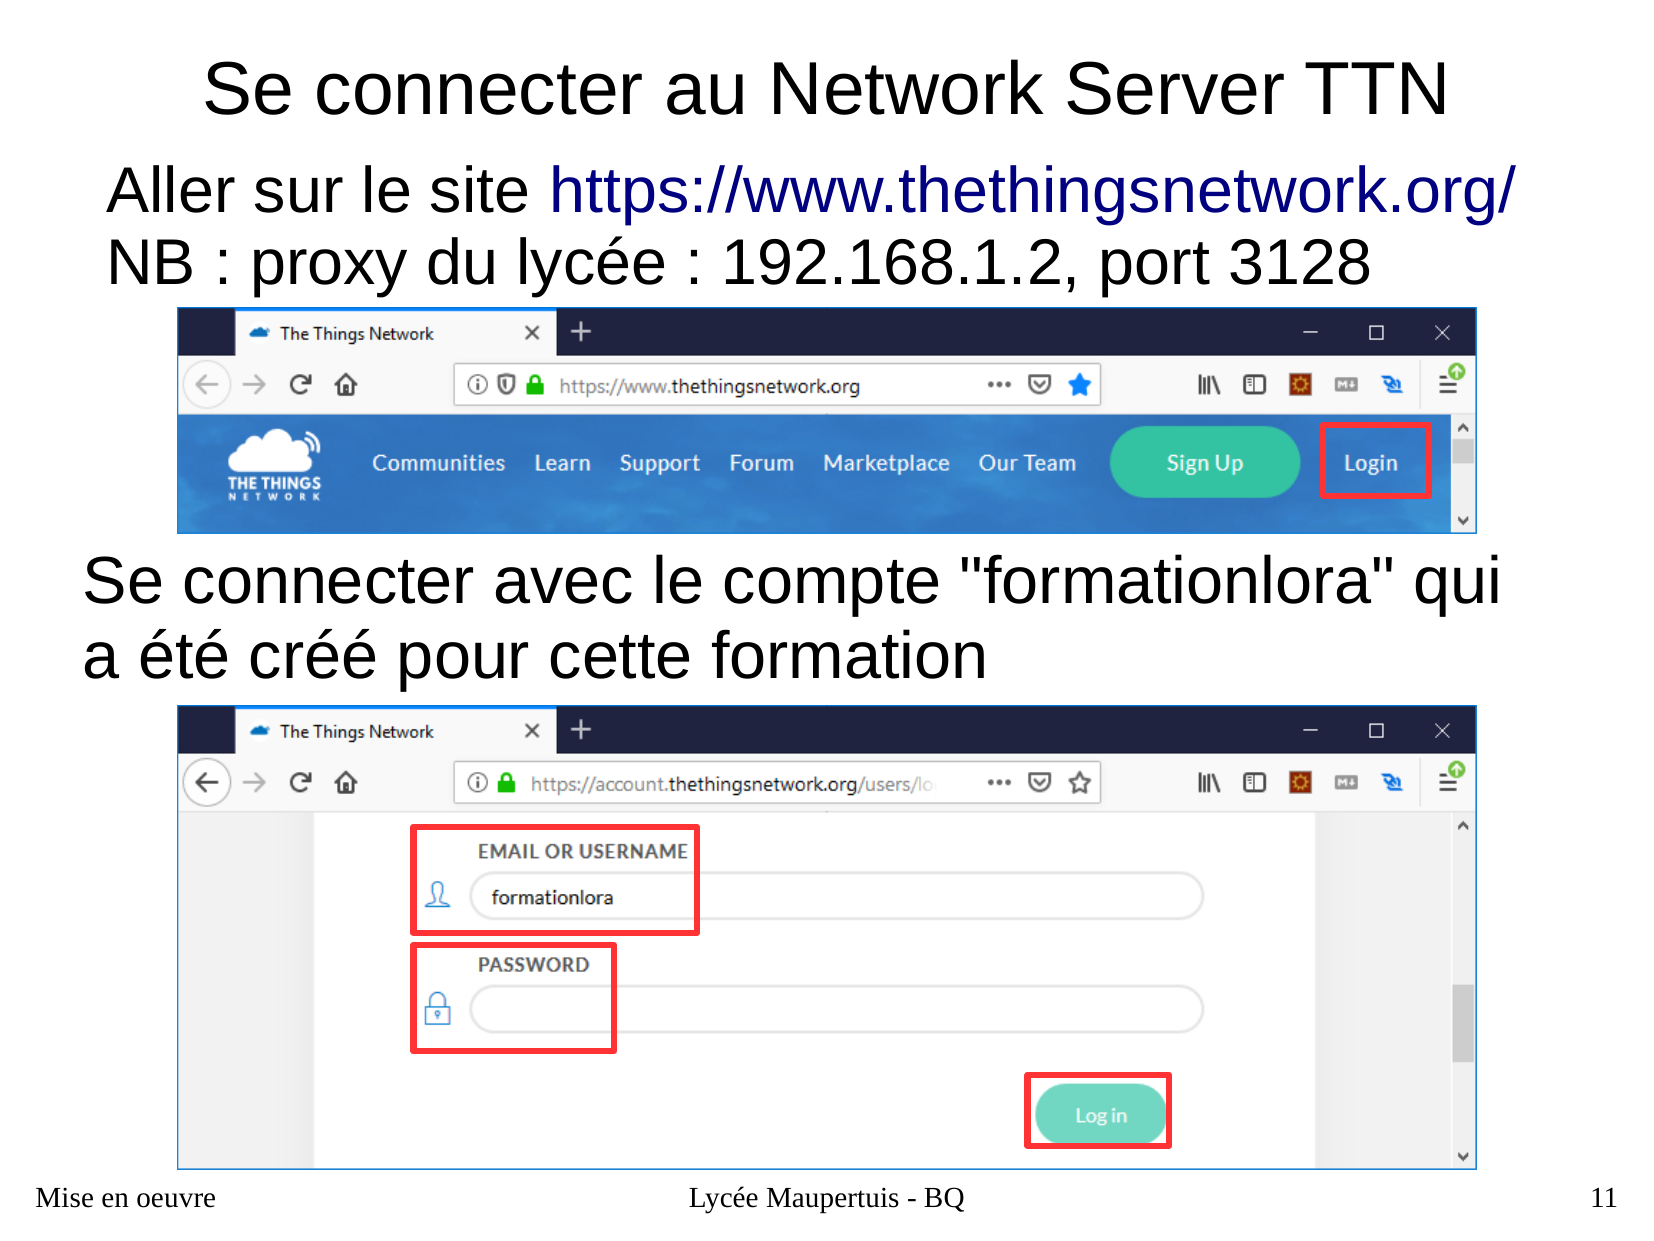

# Se connecter au Network Server TTN
Aller sur le site https://www.thethingsnetwork.org/
NB : proxy du lycée : 192.168.1.2, port 3128
Se connecter avec le compte "formationlora" qui a été créé pour cette formation
Mise en oeuvre
Lycée Maupertuis - BQ
11